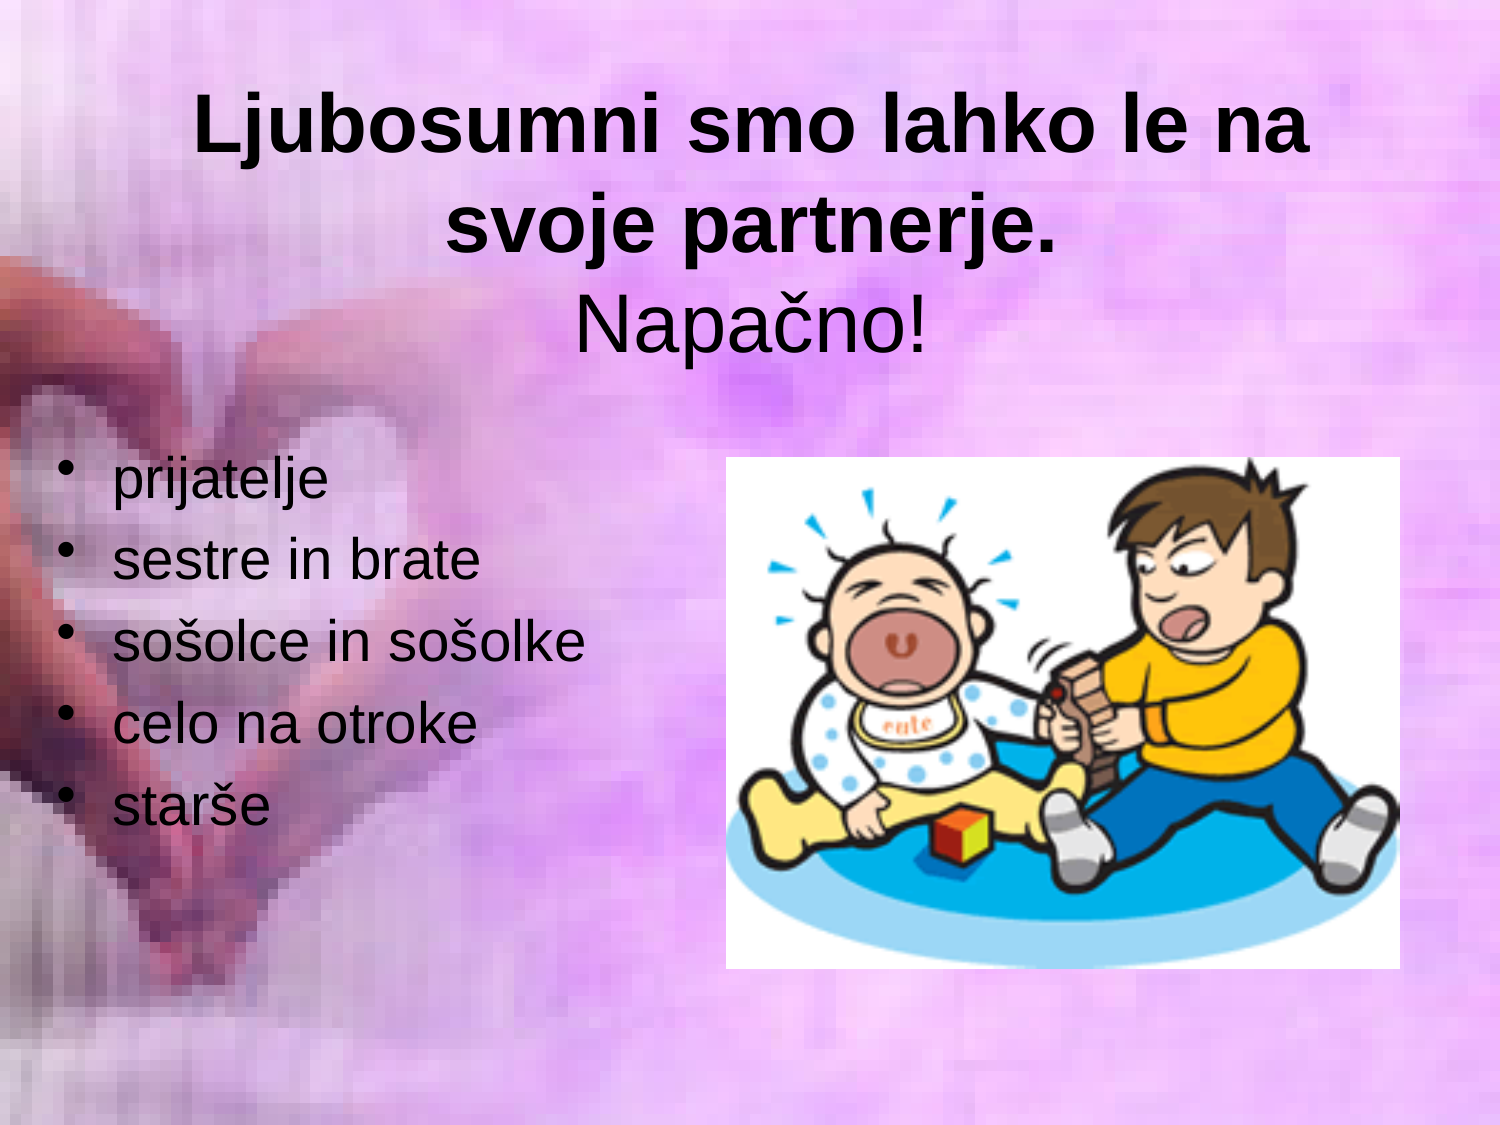

# Ljubosumni smo lahko le na svoje partnerje. Napačno!
prijatelje
sestre in brate
sošolce in sošolke
celo na otroke
starše